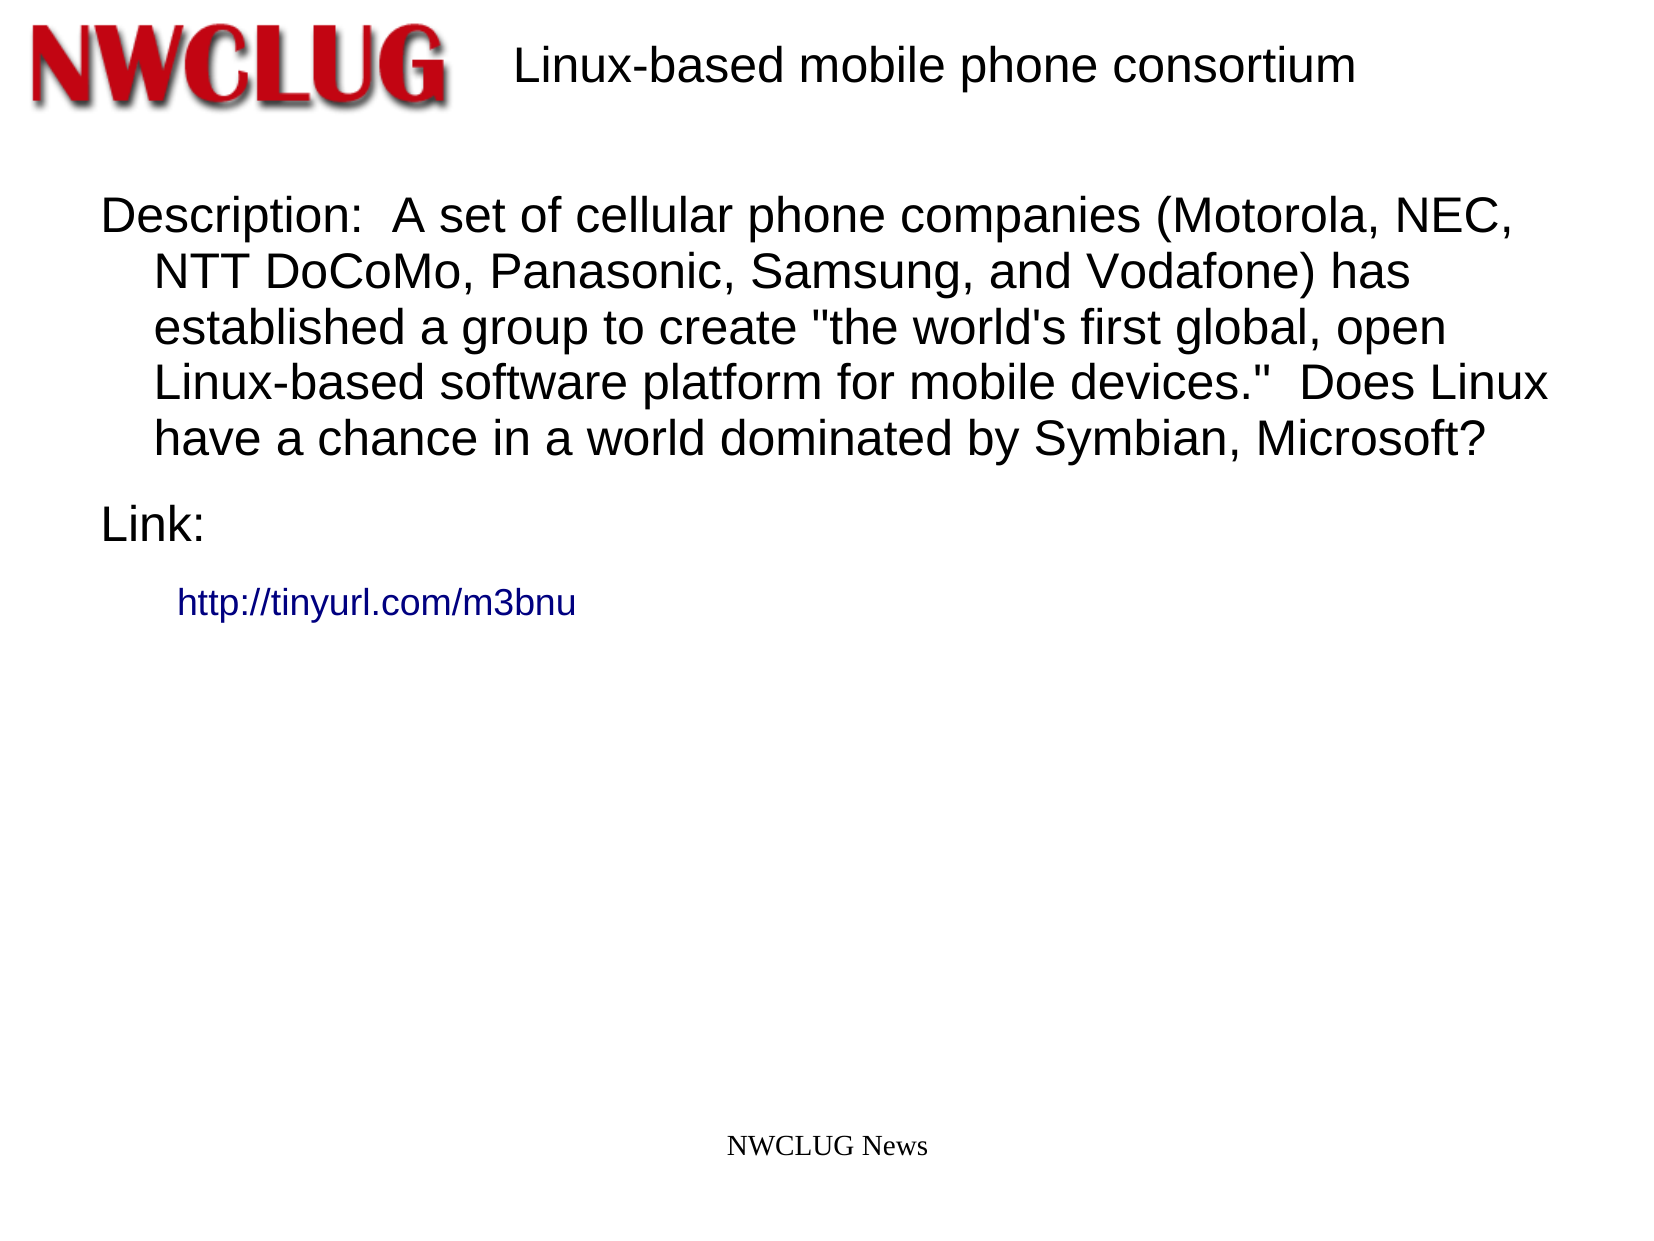

# Linux-based mobile phone consortium
Description: A set of cellular phone companies (Motorola, NEC, NTT DoCoMo, Panasonic, Samsung, and Vodafone) has established a group to create "the world's first global, open Linux-based software platform for mobile devices." Does Linux have a chance in a world dominated by Symbian, Microsoft?
Link:
http://tinyurl.com/m3bnu